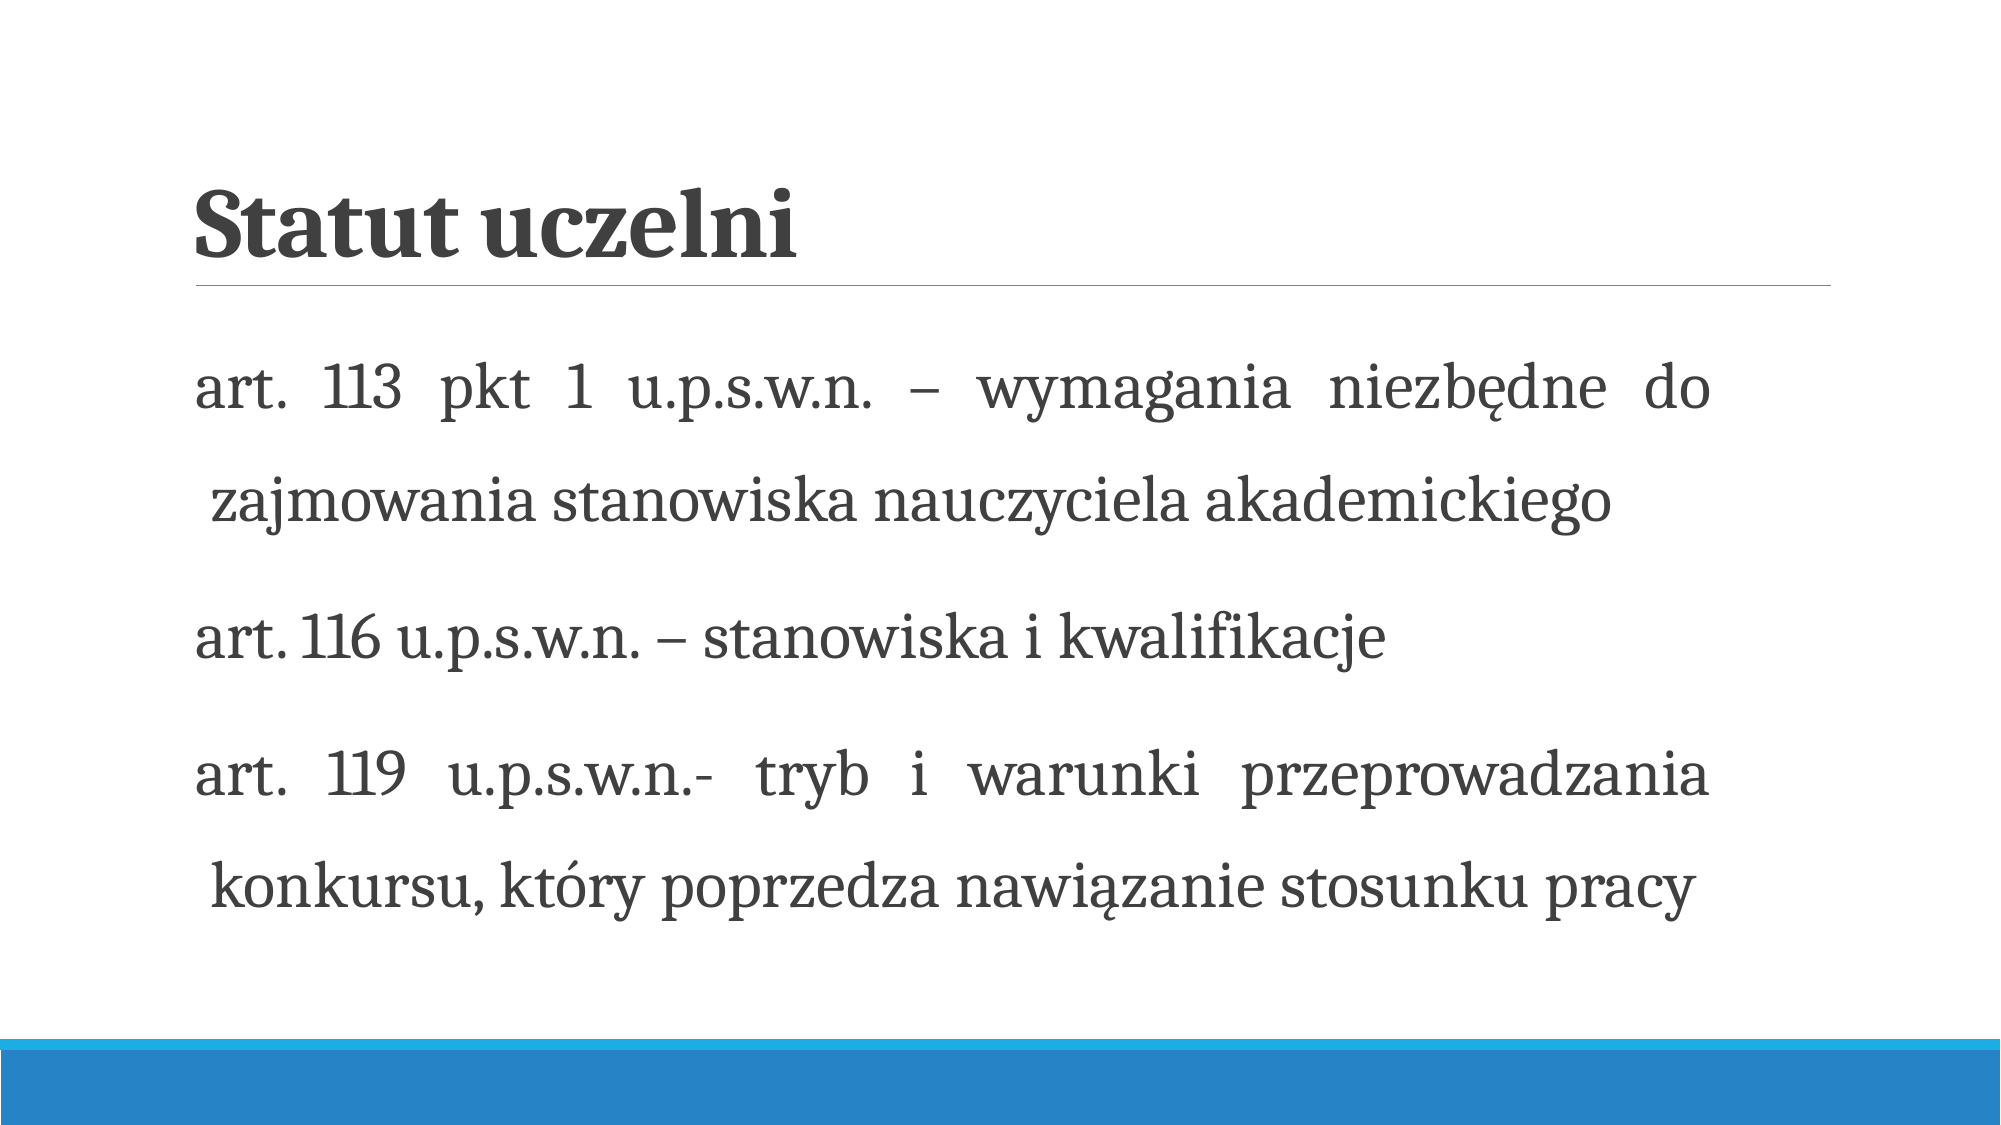

# Statut uczelni
art. 113 pkt 1 u.p.s.w.n. – wymagania niezbędne do zajmowania stanowiska nauczyciela akademickiego
art. 116 u.p.s.w.n. – stanowiska i kwalifikacje
art. 119 u.p.s.w.n.- tryb i warunki przeprowadzania konkursu, który poprzedza nawiązanie stosunku pracy